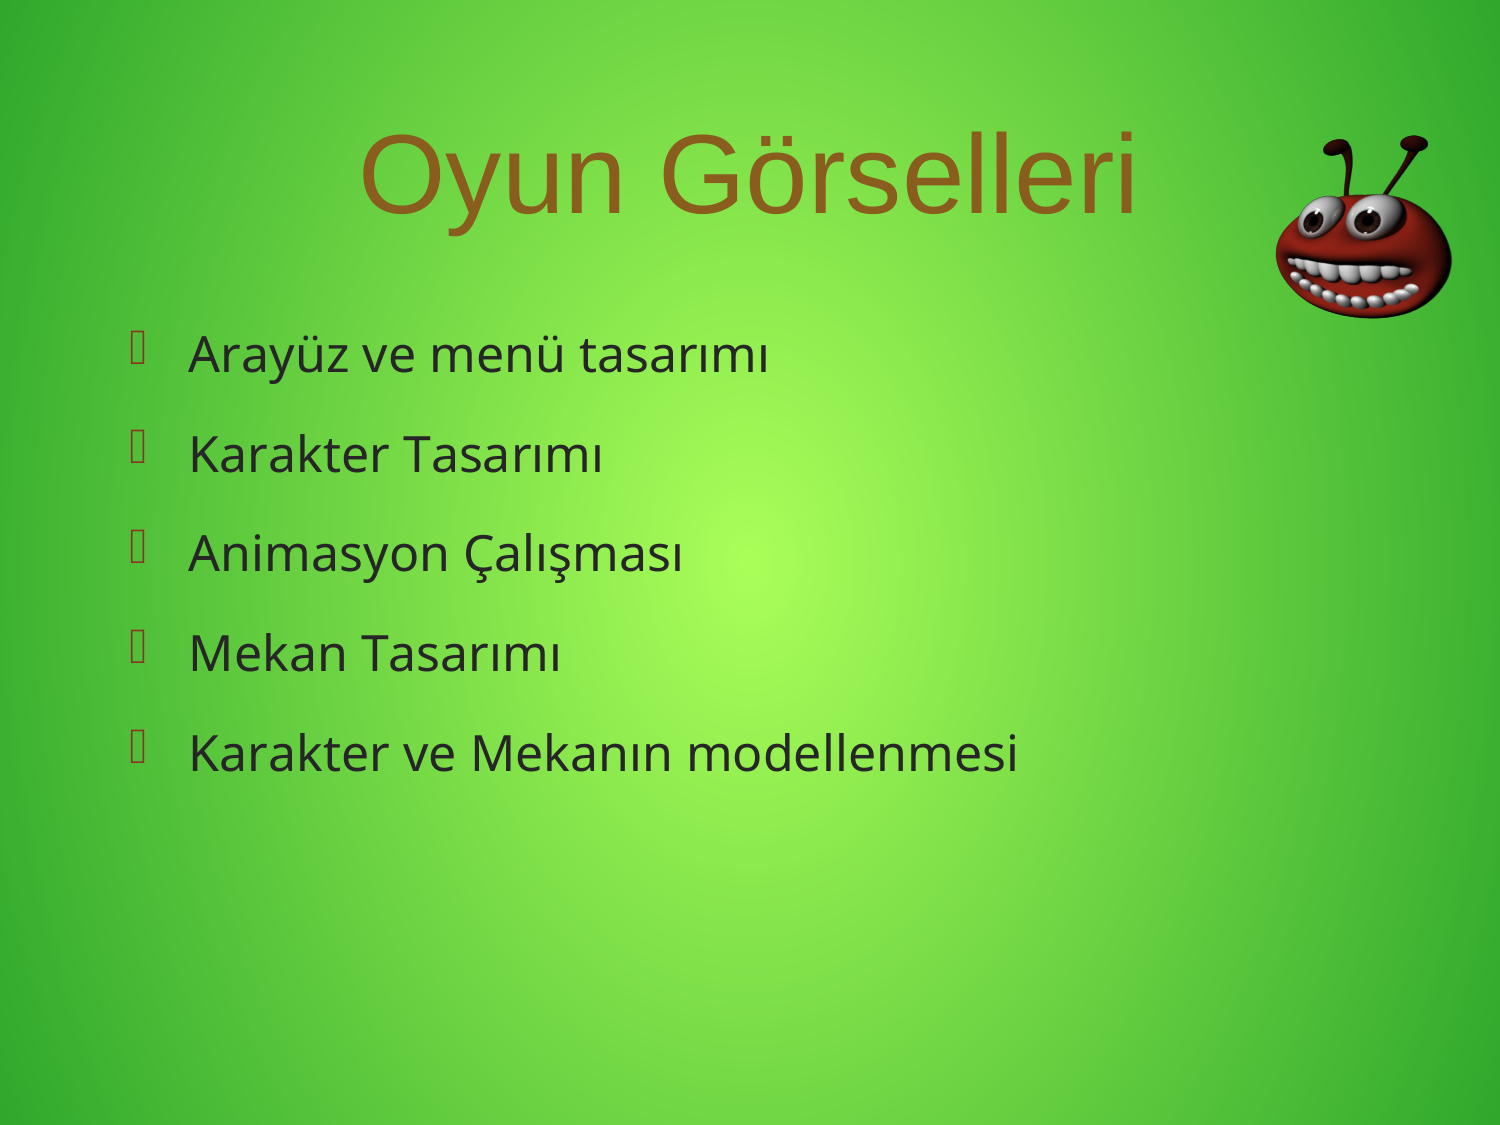

Oyun Görselleri
Arayüz ve menü tasarımı
Karakter Tasarımı
Animasyon Çalışması
Mekan Tasarımı
Karakter ve Mekanın modellenmesi